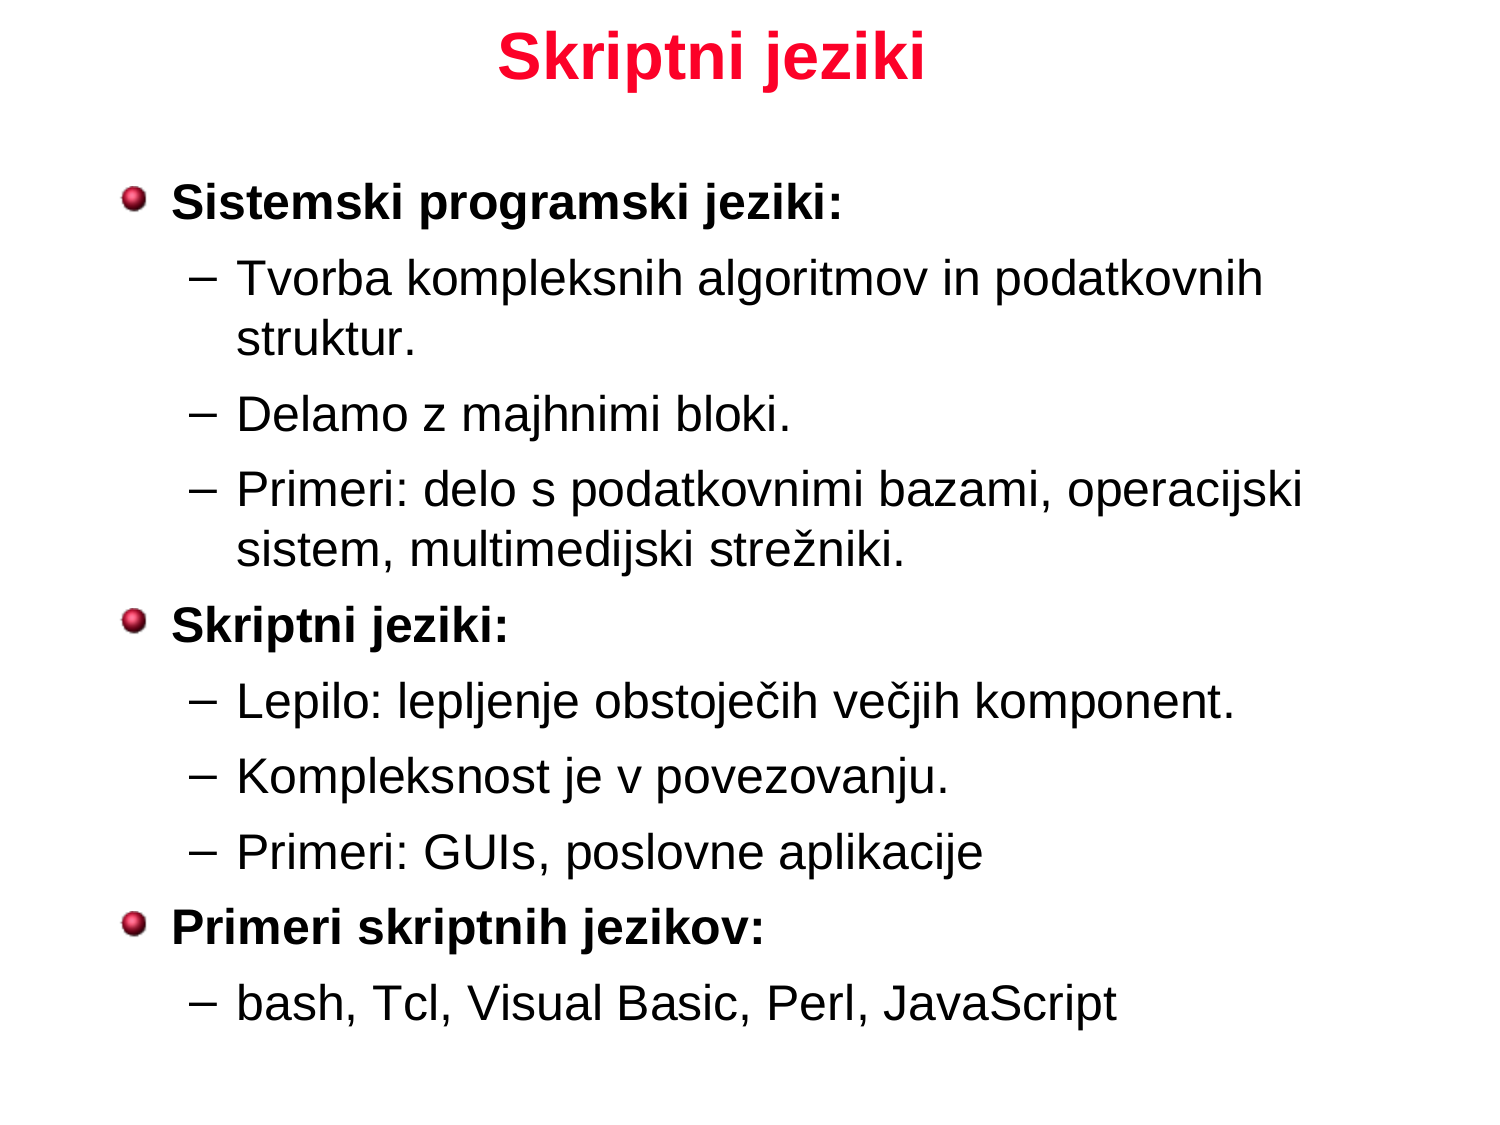

# Skriptni jeziki
Sistemski programski jeziki:
Tvorba kompleksnih algoritmov in podatkovnih struktur.
Delamo z majhnimi bloki.
Primeri: delo s podatkovnimi bazami, operacijski sistem, multimedijski strežniki.
Skriptni jeziki:
Lepilo: lepljenje obstoječih večjih komponent.
Kompleksnost je v povezovanju.
Primeri: GUIs, poslovne aplikacije
Primeri skriptnih jezikov:
bash, Tcl, Visual Basic, Perl, JavaScript